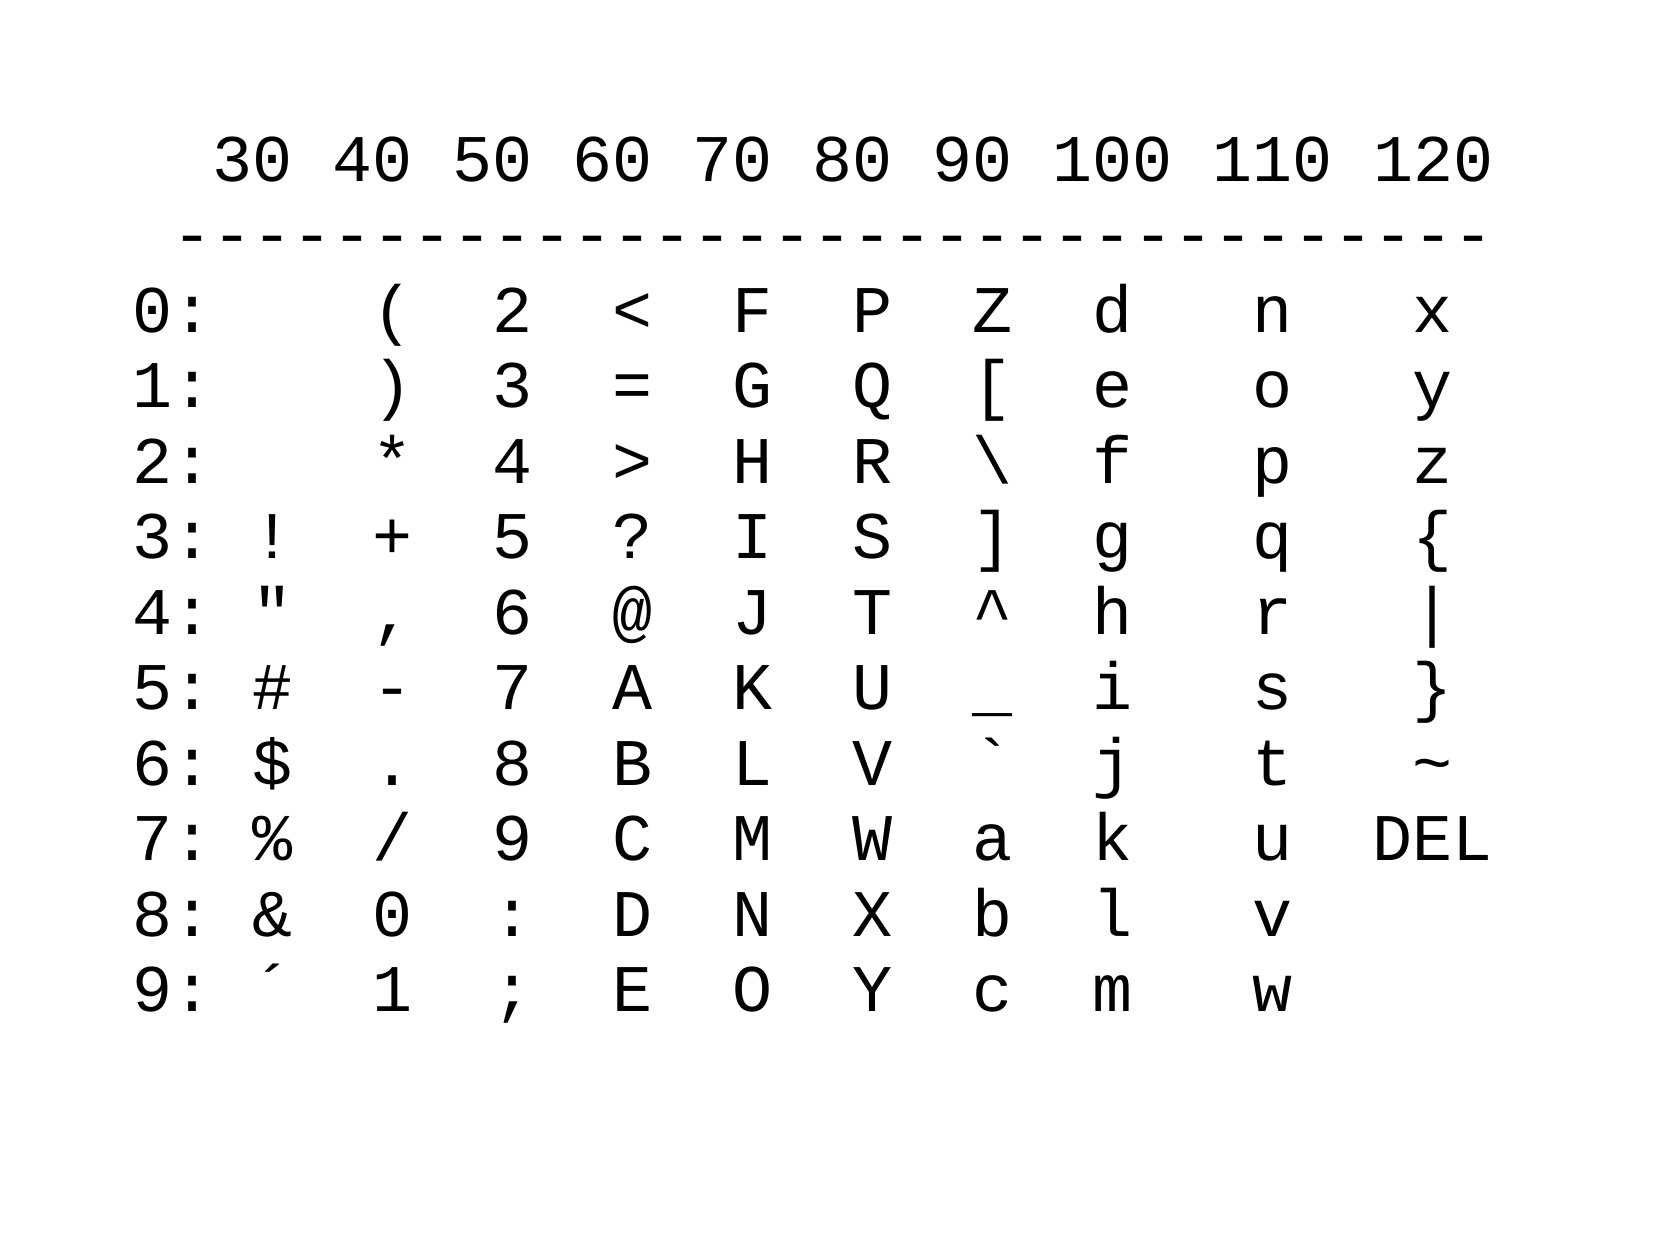

30 40 50 60 70 80 90 100 110 120
 ---------------------------------
0: ( 2 < F P Z d n x
1: ) 3 = G Q [ e o y
2: * 4 > H R \ f p z
3: ! + 5 ? I S ] g q {
4: " , 6 @ J T ^ h r |
5: # - 7 A K U _ i s }
6: $ . 8 B L V ` j t ~
7: % / 9 C M W a k u DEL
8: & 0 : D N X b l v
9: ´ 1 ; E O Y c m w